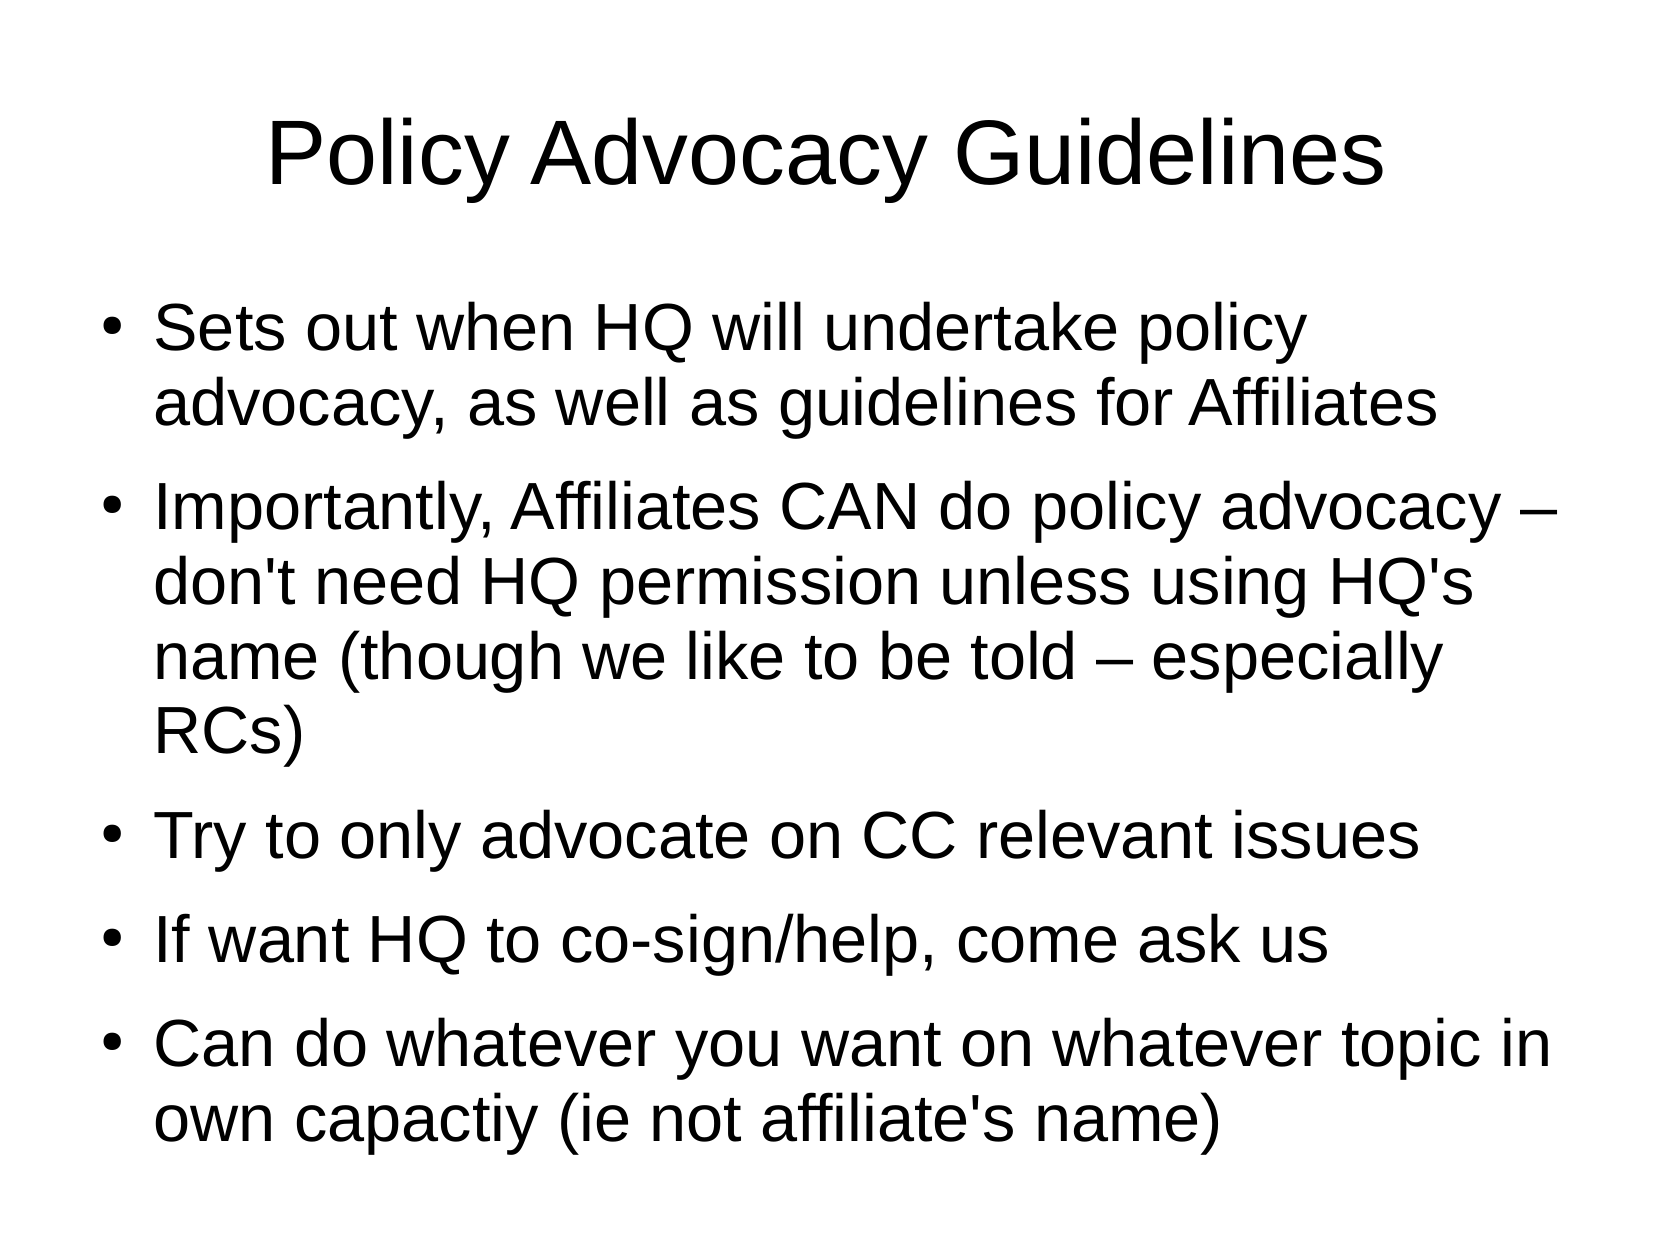

# Policy Advocacy Guidelines
Sets out when HQ will undertake policy advocacy, as well as guidelines for Affiliates
Importantly, Affiliates CAN do policy advocacy – don't need HQ permission unless using HQ's name (though we like to be told – especially RCs)
Try to only advocate on CC relevant issues
If want HQ to co-sign/help, come ask us
Can do whatever you want on whatever topic in own capactiy (ie not affiliate's name)